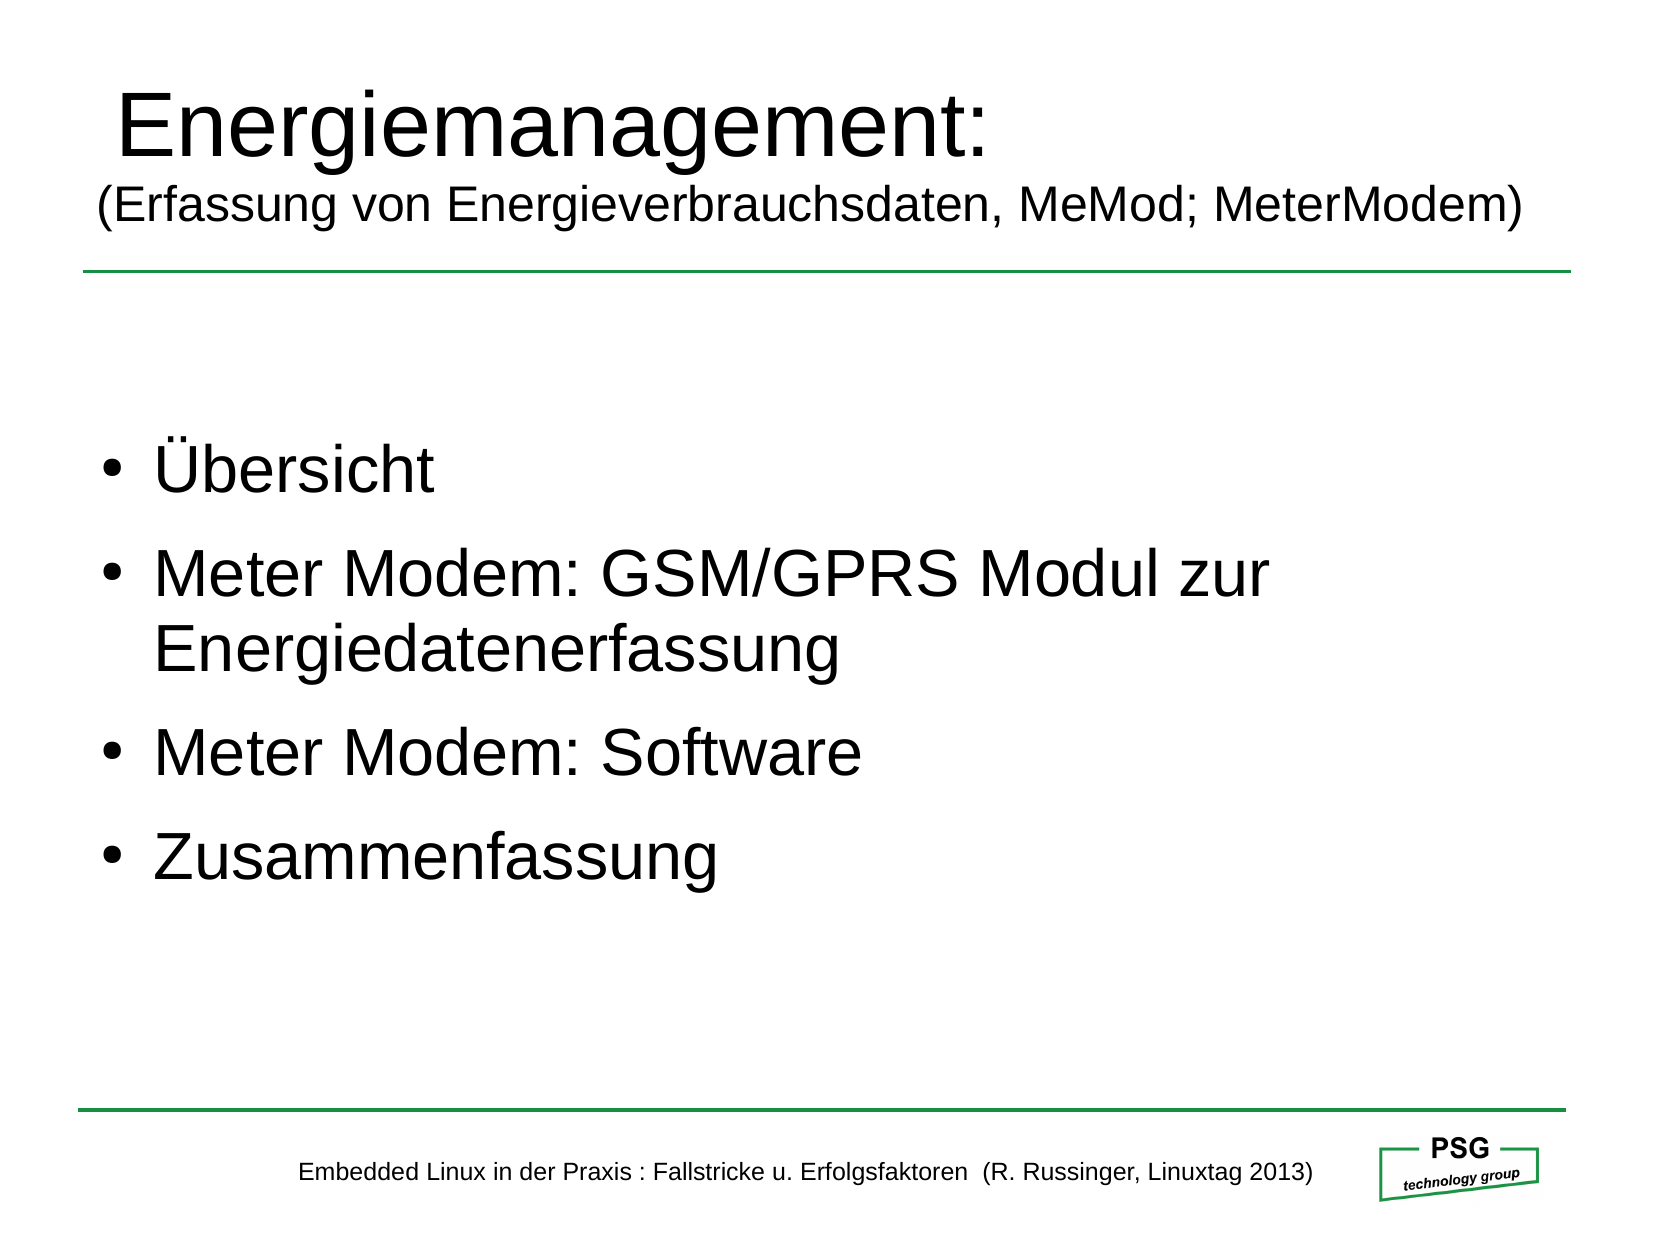

# Energiemanagement: (Erfassung von Energieverbrauchsdaten, MeMod; MeterModem)
Übersicht
Meter Modem: GSM/GPRS Modul zur Energiedatenerfassung
Meter Modem: Software
Zusammenfassung